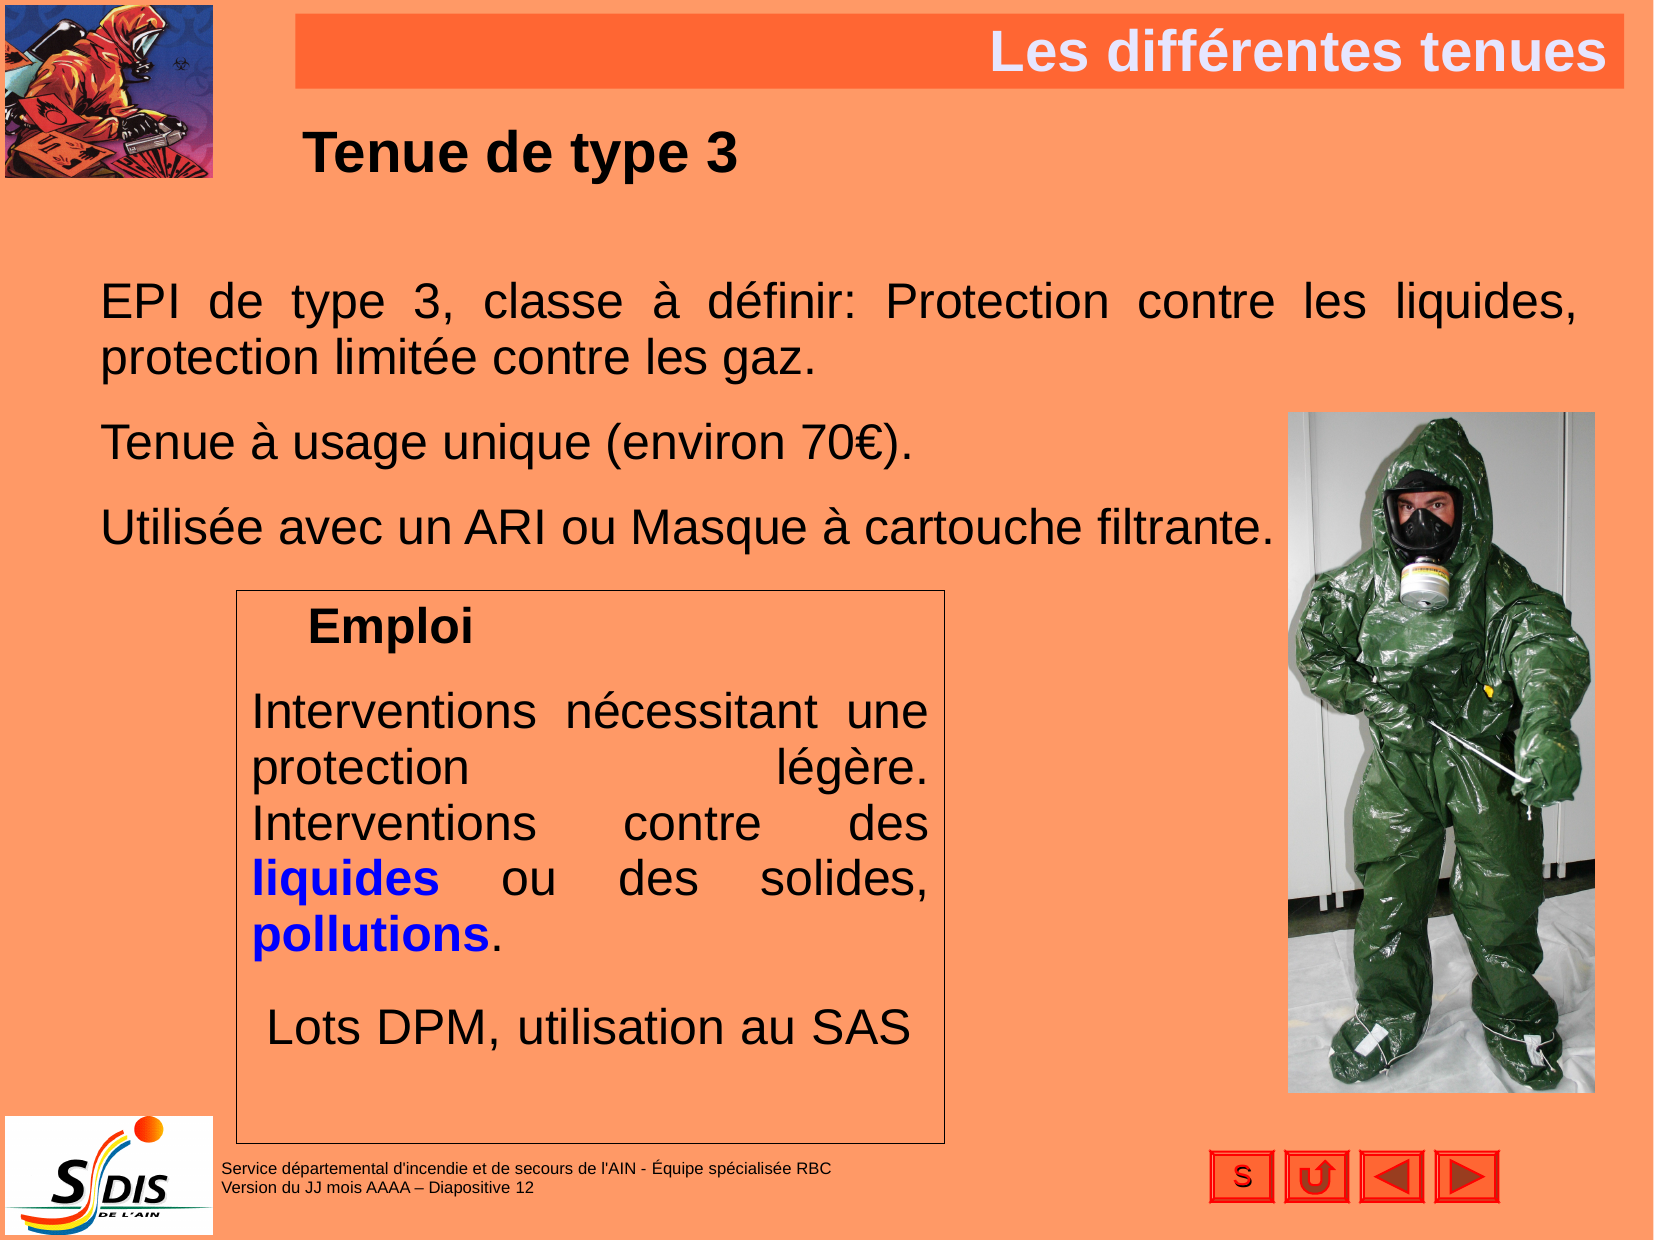

Les différentes tenues
Tenue de type 3
# EPI de type 3, classe à définir: Protection contre les liquides, protection limitée contre les gaz.
Tenue à usage unique (environ 70€).
Utilisée avec un ARI ou Masque à cartouche filtrante.
Emploi
Interventions nécessitant une protection légère. Interventions contre des liquides ou des solides, pollutions.
 Lots DPM, utilisation au SAS